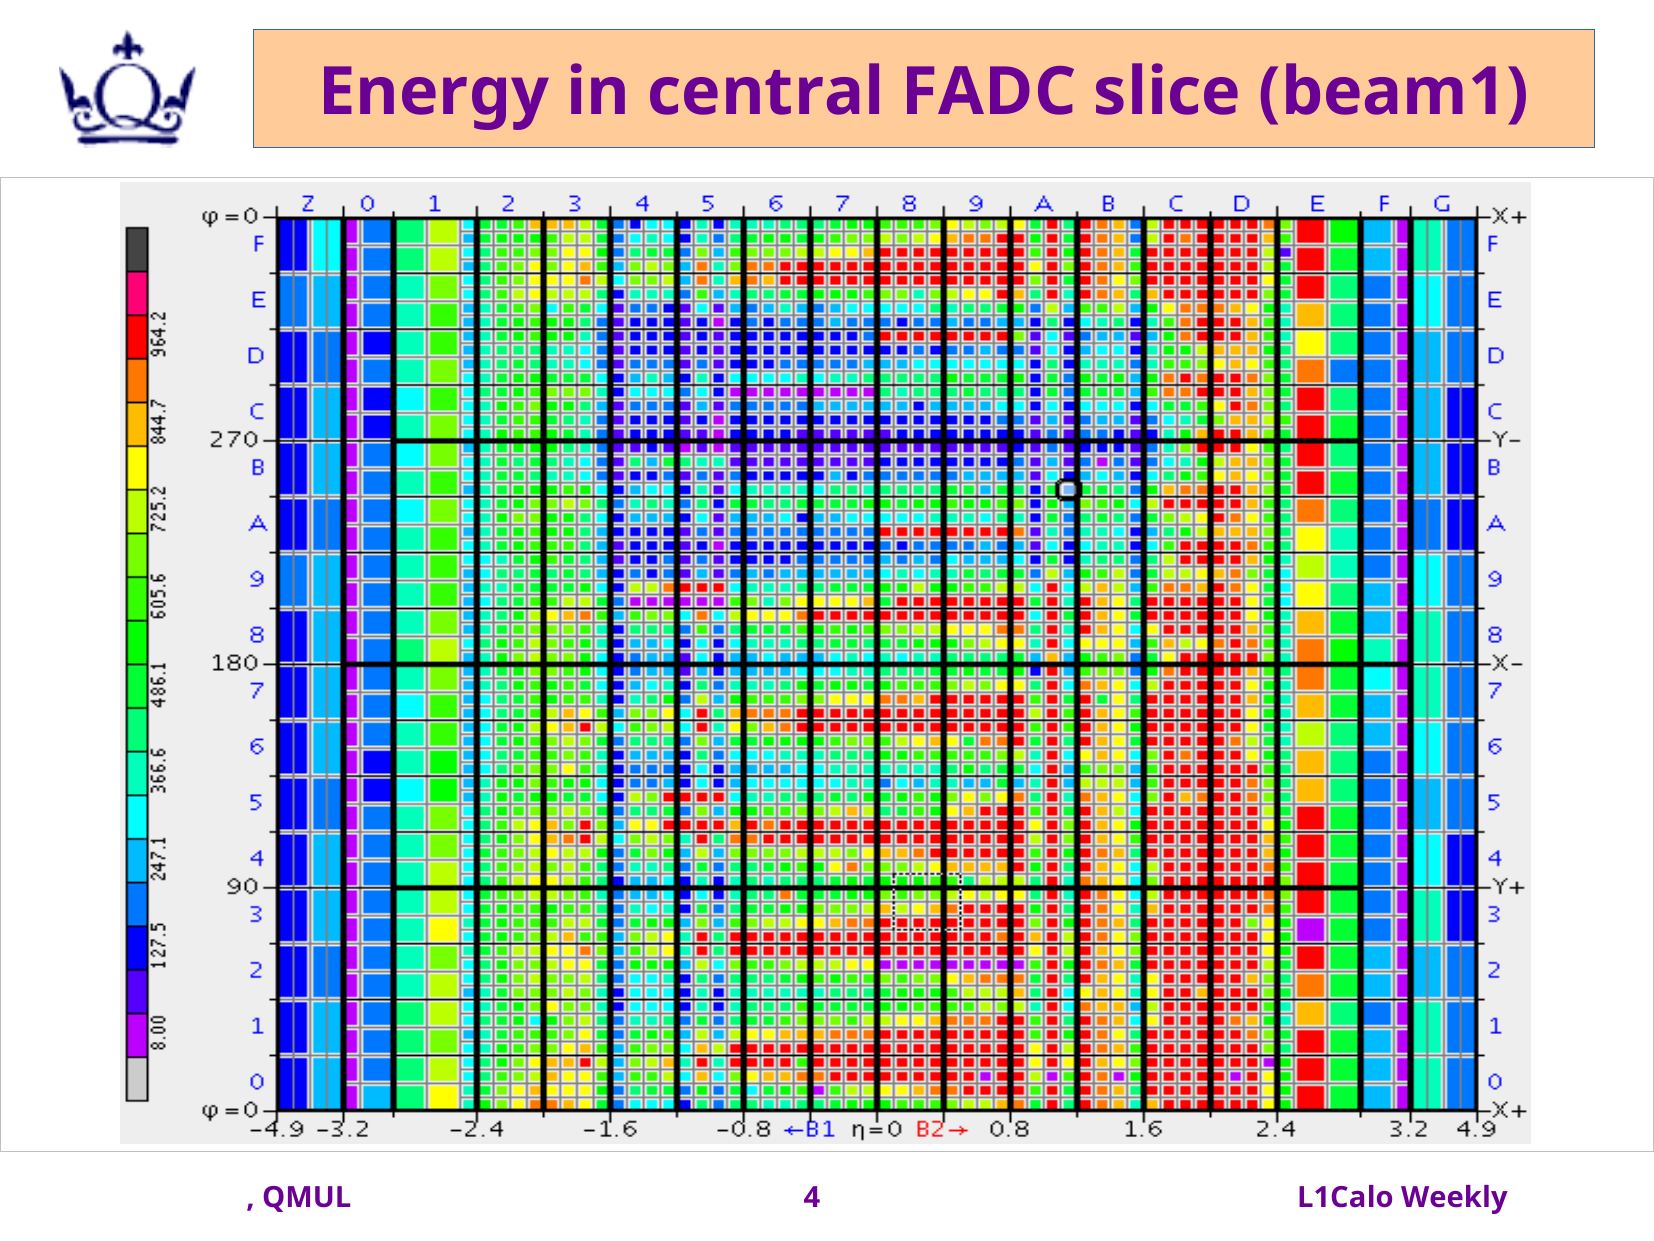

# Energy in central FADC slice (beam1)